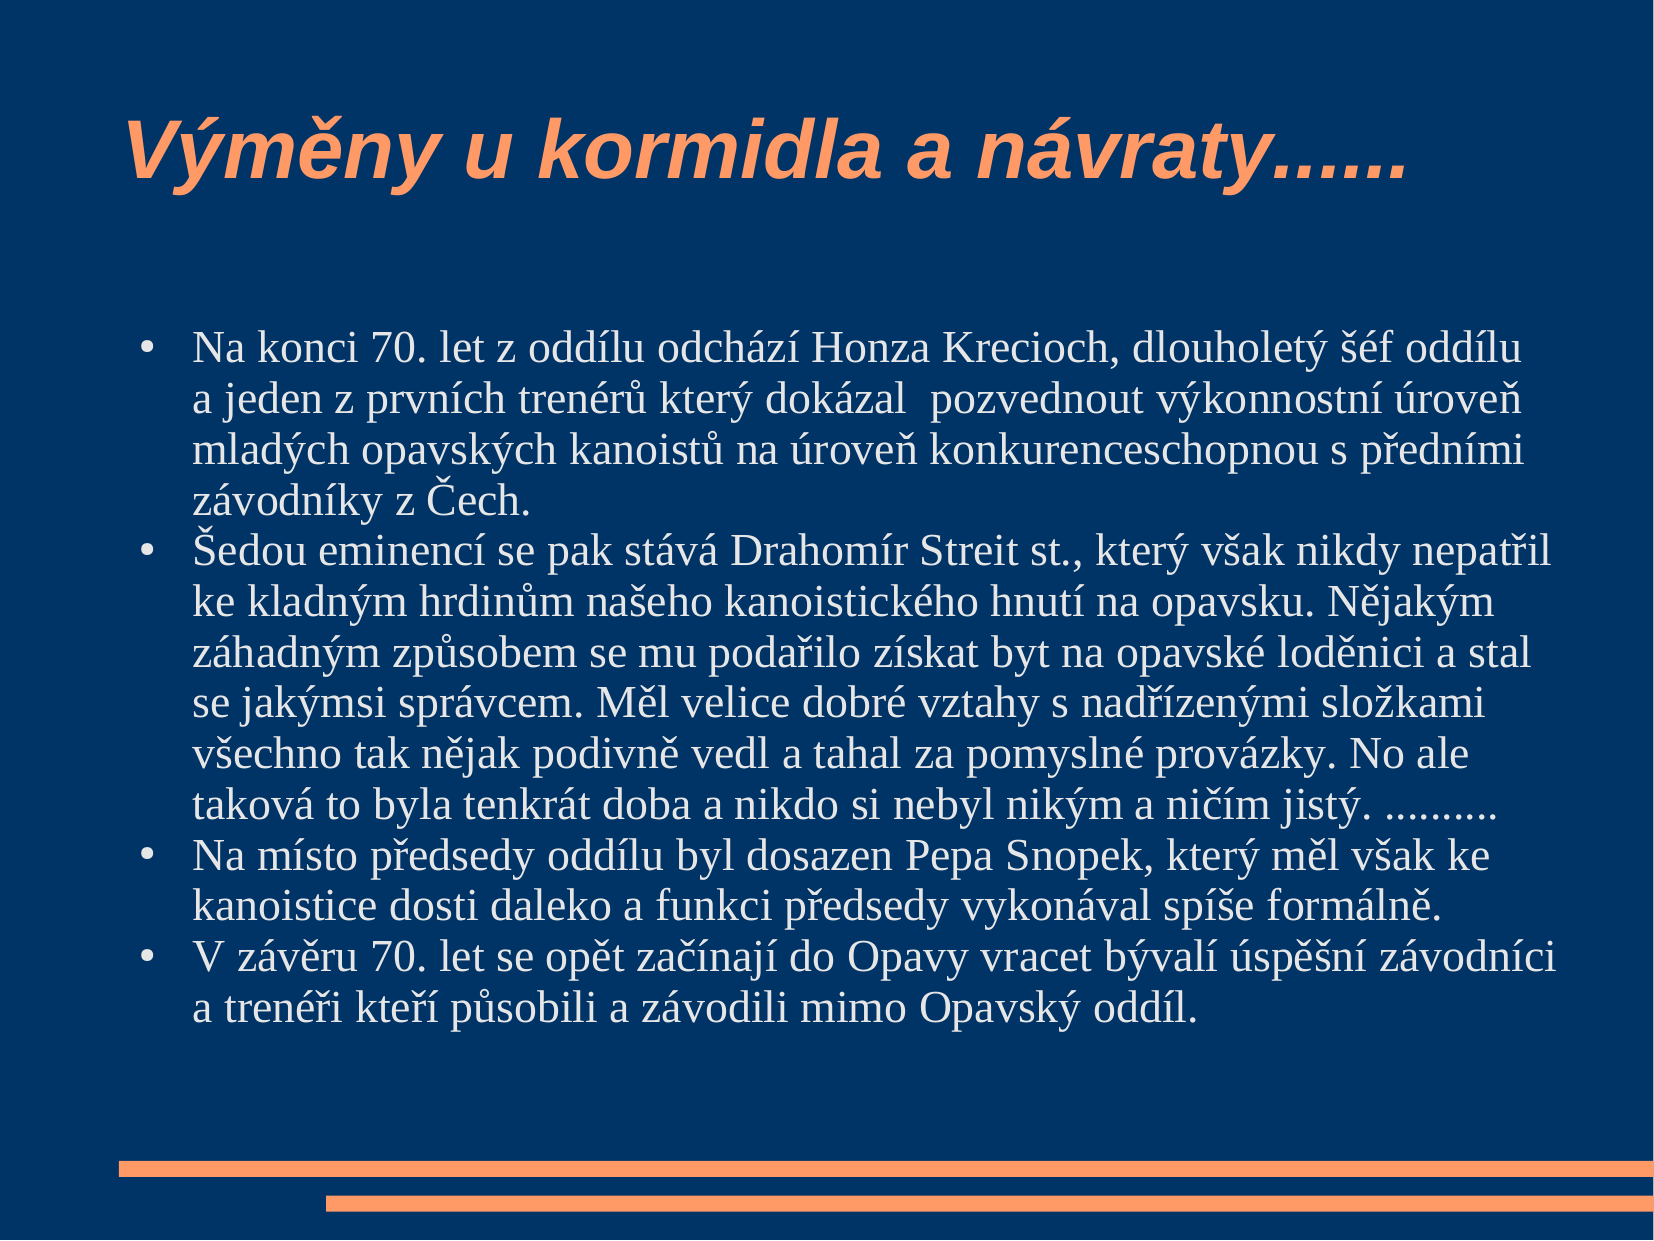

# Výměny u kormidla a návraty......
Na konci 70. let z oddílu odchází Honza Krecioch, dlouholetý šéf oddílu a jeden z prvních trenérů který dokázal pozvednout výkonnostní úroveň mladých opavských kanoistů na úroveň konkurenceschopnou s předními závodníky z Čech.
Šedou eminencí se pak stává Drahomír Streit st., který však nikdy nepatřil ke kladným hrdinům našeho kanoistického hnutí na opavsku. Nějakým záhadným způsobem se mu podařilo získat byt na opavské loděnici a stal se jakýmsi správcem. Měl velice dobré vztahy s nadřízenými složkami všechno tak nějak podivně vedl a tahal za pomyslné provázky. No ale taková to byla tenkrát doba a nikdo si nebyl nikým a ničím jistý. ..........
Na místo předsedy oddílu byl dosazen Pepa Snopek, který měl však ke kanoistice dosti daleko a funkci předsedy vykonával spíše formálně.
V závěru 70. let se opět začínají do Opavy vracet bývalí úspěšní závodníci a trenéři kteří působili a závodili mimo Opavský oddíl.